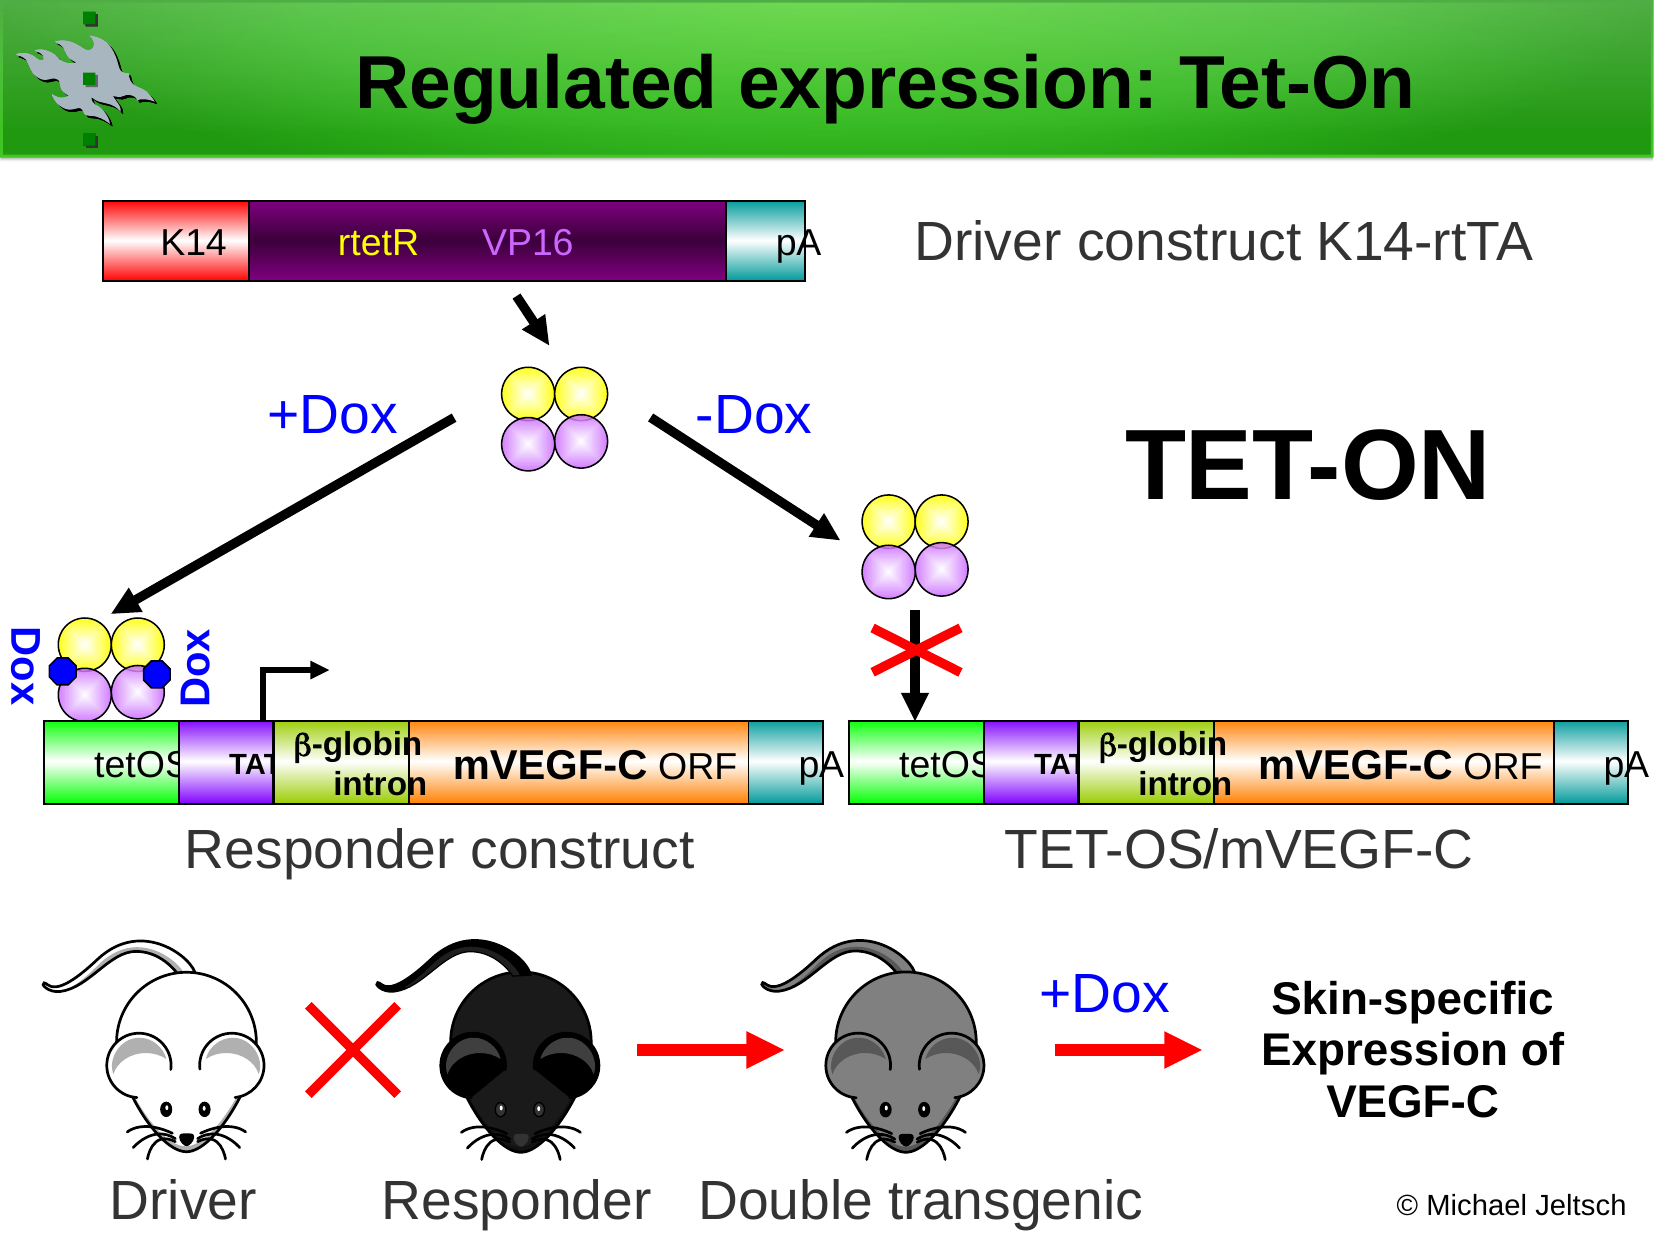

# Regulated expression: Tet-On
K14
rtetR VP16
pA
Driver construct K14-rtTA
+Dox
-Dox
TET-ON
Dox
Dox
tetOS
TATA
-globin
 intron
mVEGF-C ORF
pA
tetOS
TATA
-globin
 intron
mVEGF-C ORF
pA
TET-OS/mVEGF-C
Responder construct
+Dox
Skin-specific
Expression of
VEGF-C
Driver
Responder
Double transgenic